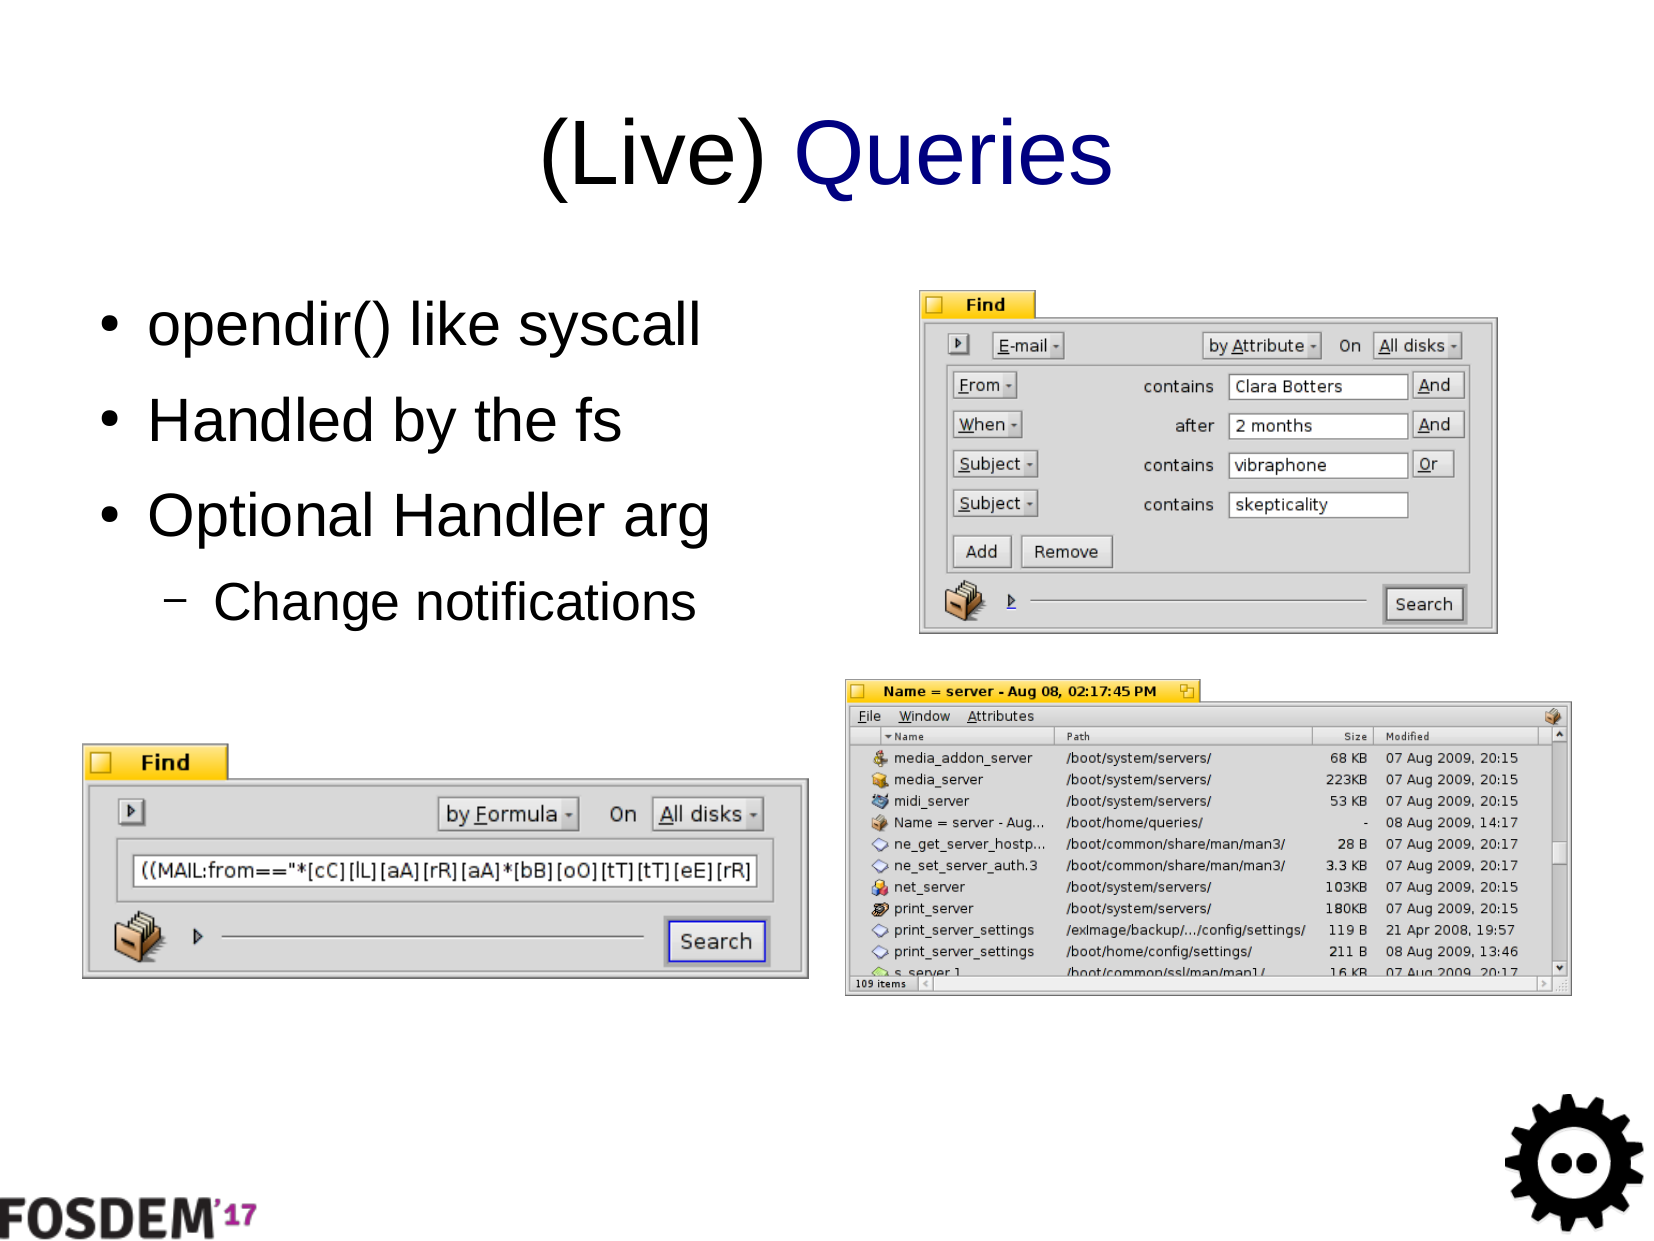

# (Live) Queries
opendir() like syscall
Handled by the fs
Optional Handler arg
Change notifications